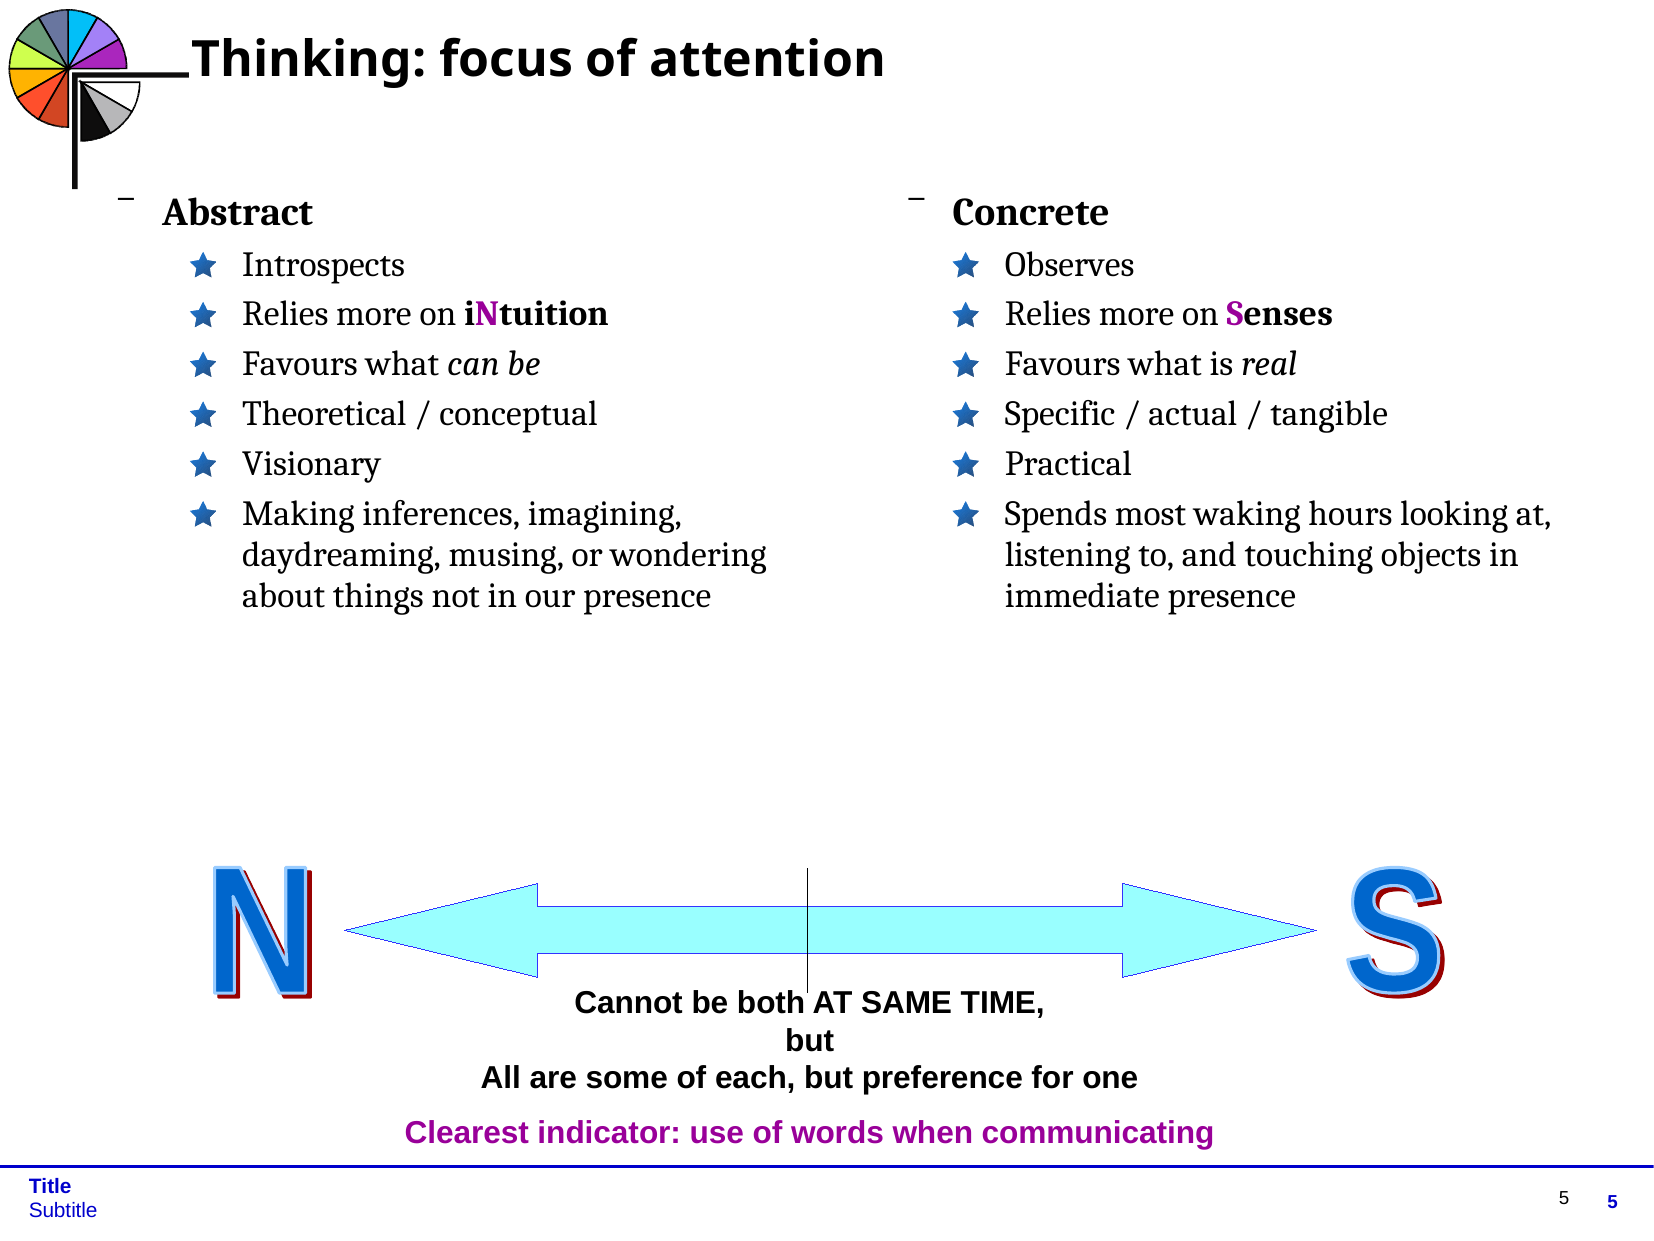

Thinking: focus of attention
# Abstract
Introspects
Relies more on iNtuition
Favours what can be
Theoretical / conceptual
Visionary
Making inferences, imagining, daydreaming, musing, or wondering about things not in our presence
Concrete
Observes
Relies more on Senses
Favours what is real
Specific / actual / tangible
Practical
Spends most waking hours looking at, listening to, and touching objects in immediate presence
N
S
Cannot be both AT SAME TIME,
but
All are some of each, but preference for one
Clearest indicator: use of words when communicating
5